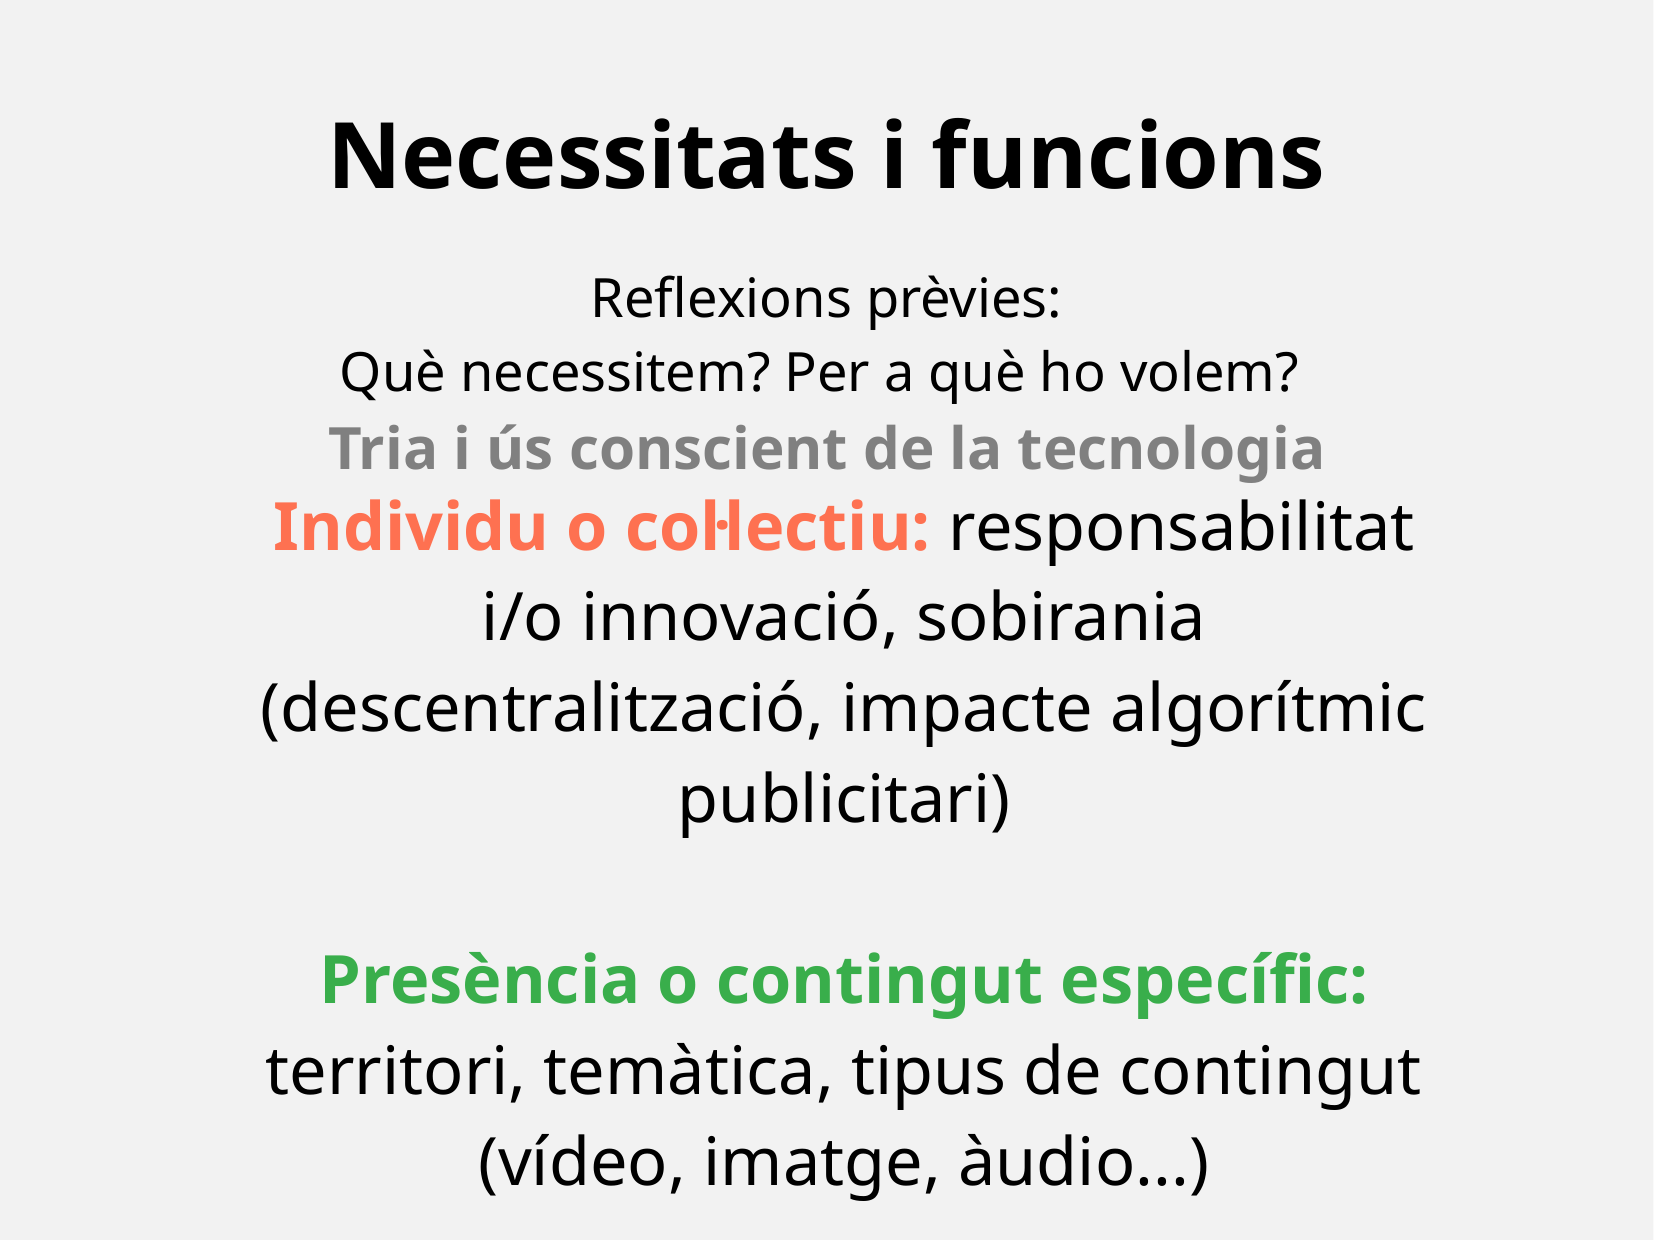

# Necessitats i funcions
Reflexions prèvies:
Què necessitem? Per a què ho volem?
Tria i ús conscient de la tecnologia
Individu o col·lectiu: responsabilitat i/o innovació, sobirania (descentralització, impacte algorítmic publicitari)
Presència o contingut específic: territori, temàtica, tipus de contingut (vídeo, imatge, àudio...)